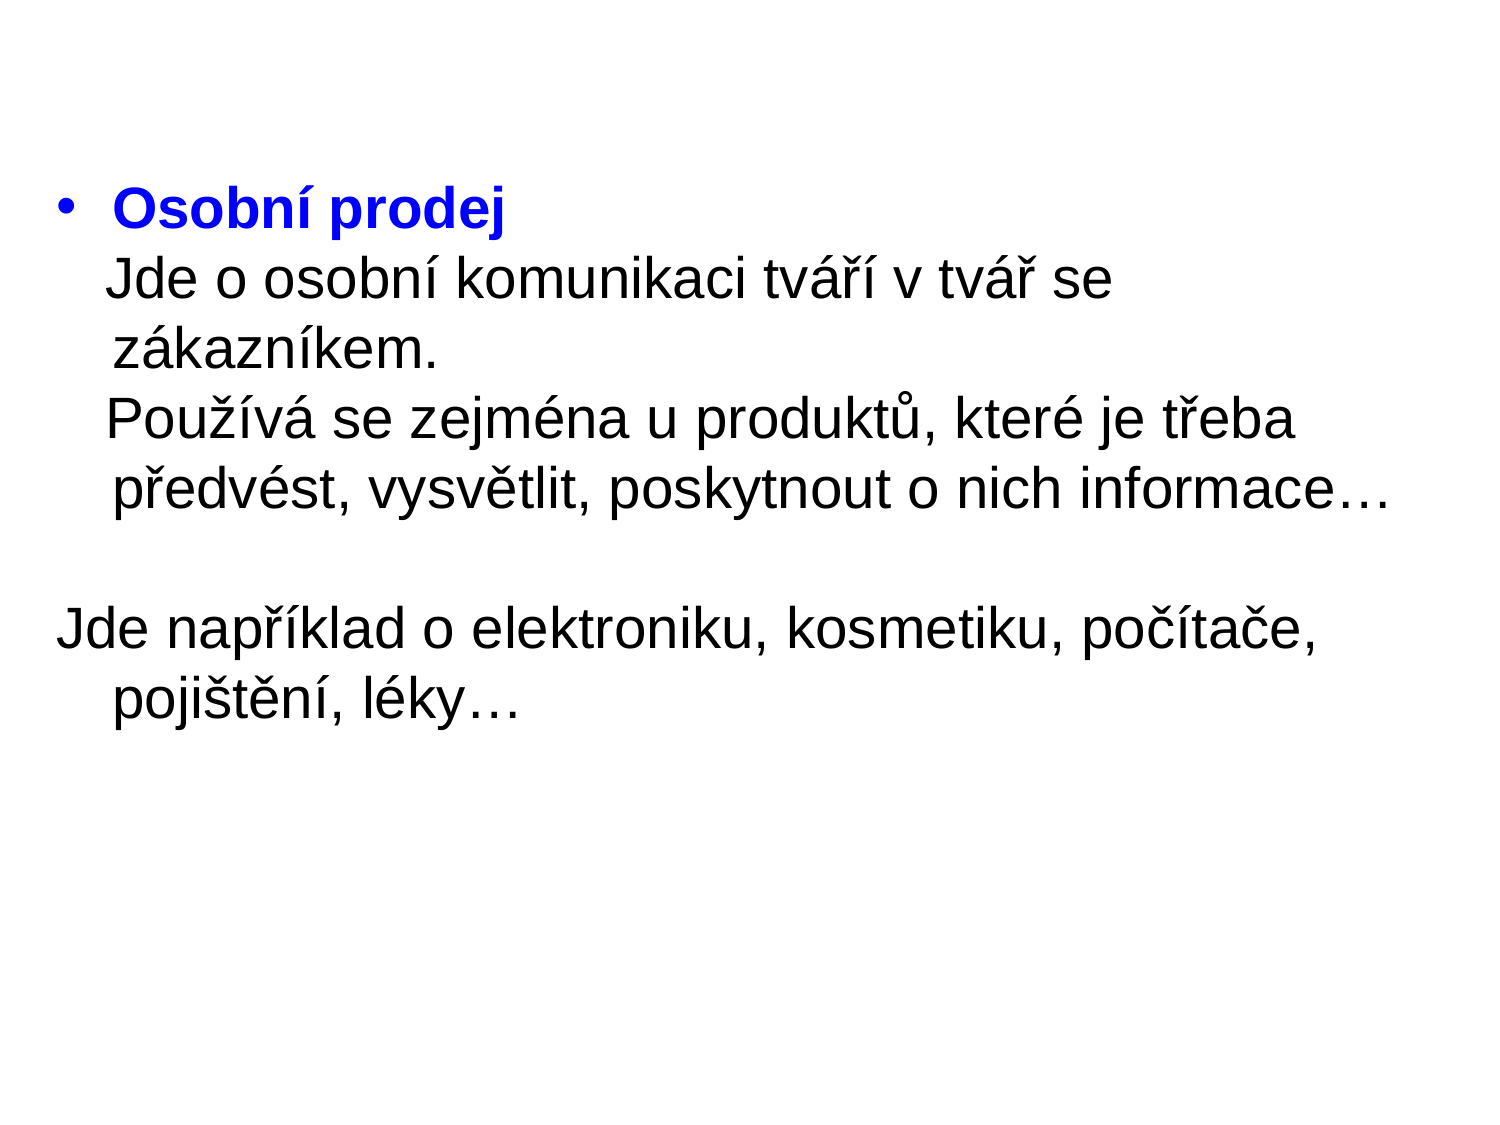

# Osobní prodej
 Jde o osobní komunikaci tváří v tvář se zákazníkem.
 Používá se zejména u produktů, které je třeba předvést, vysvětlit, poskytnout o nich informace…
Jde například o elektroniku, kosmetiku, počítače, pojištění, léky…